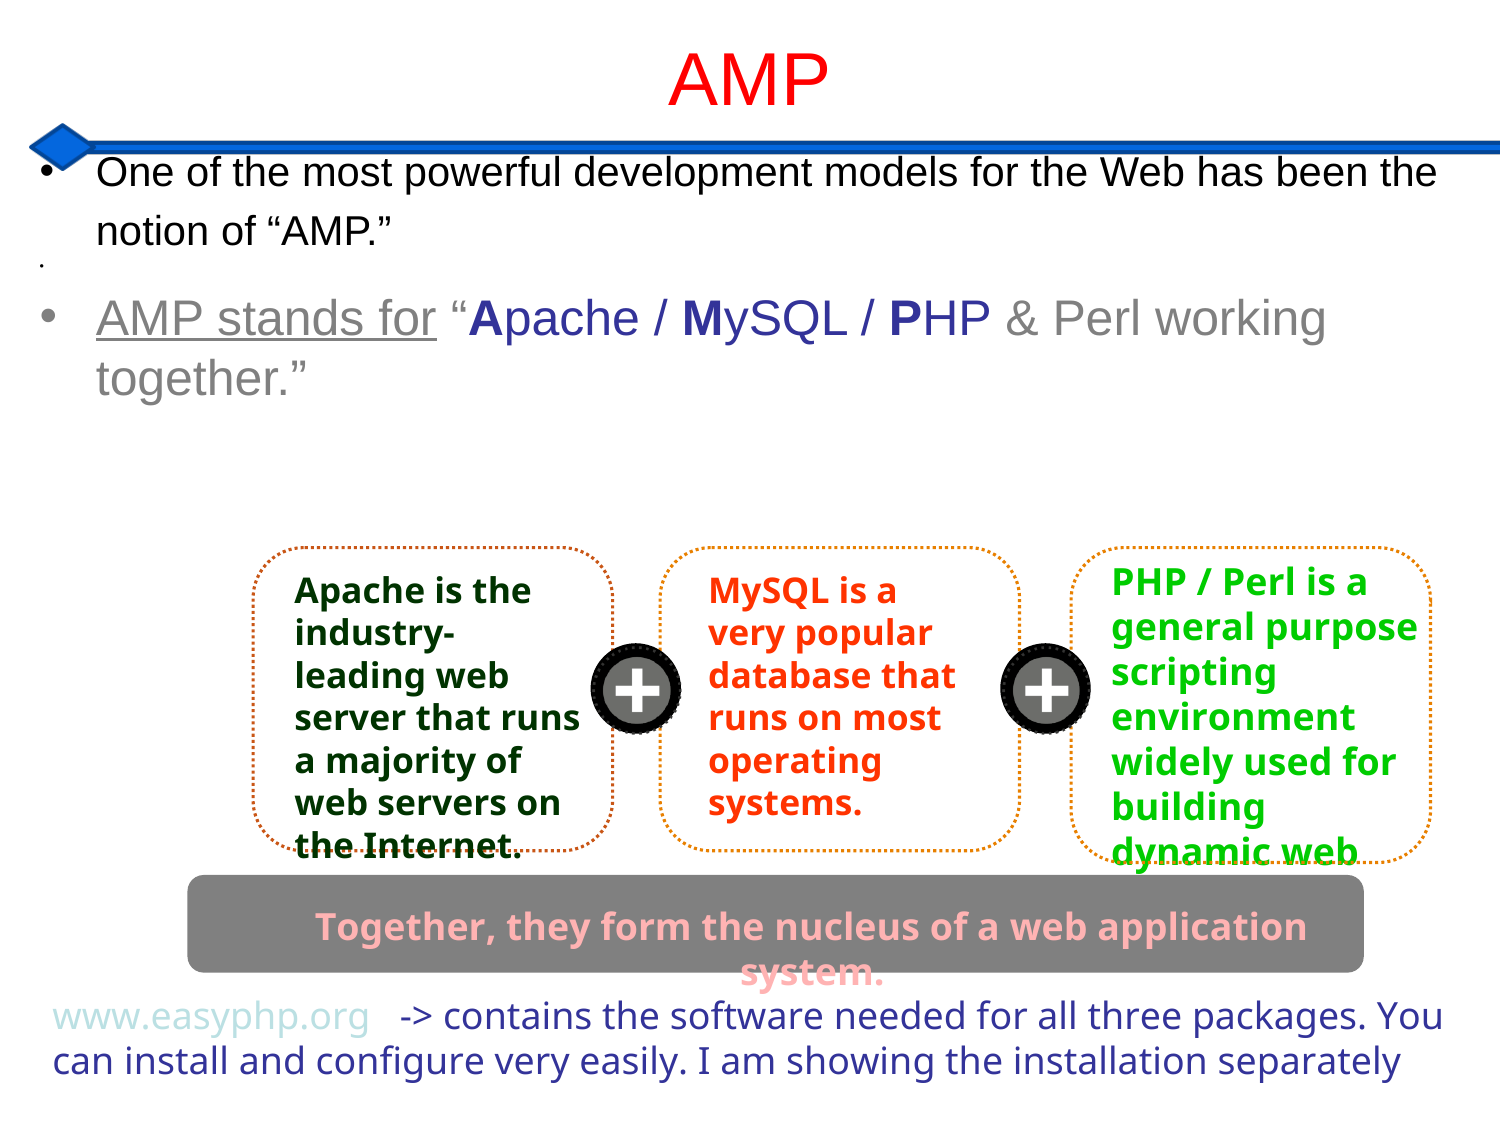

AMP
# One of the most powerful development models for the Web has been the notion of “AMP.”
AMP stands for “Apache / MySQL / PHP & Perl working together.”
PHP / Perl is a general purpose scripting environment widely used for building dynamic web sites.
Apache is the industry-leading web server that runs a majority of web servers on the Internet.
MySQL is a very popular database that runs on most operating systems.
Together, they form the nucleus of a web application system.
www.easyphp.org -> contains the software needed for all three packages. You can install and configure very easily. I am showing the installation separately